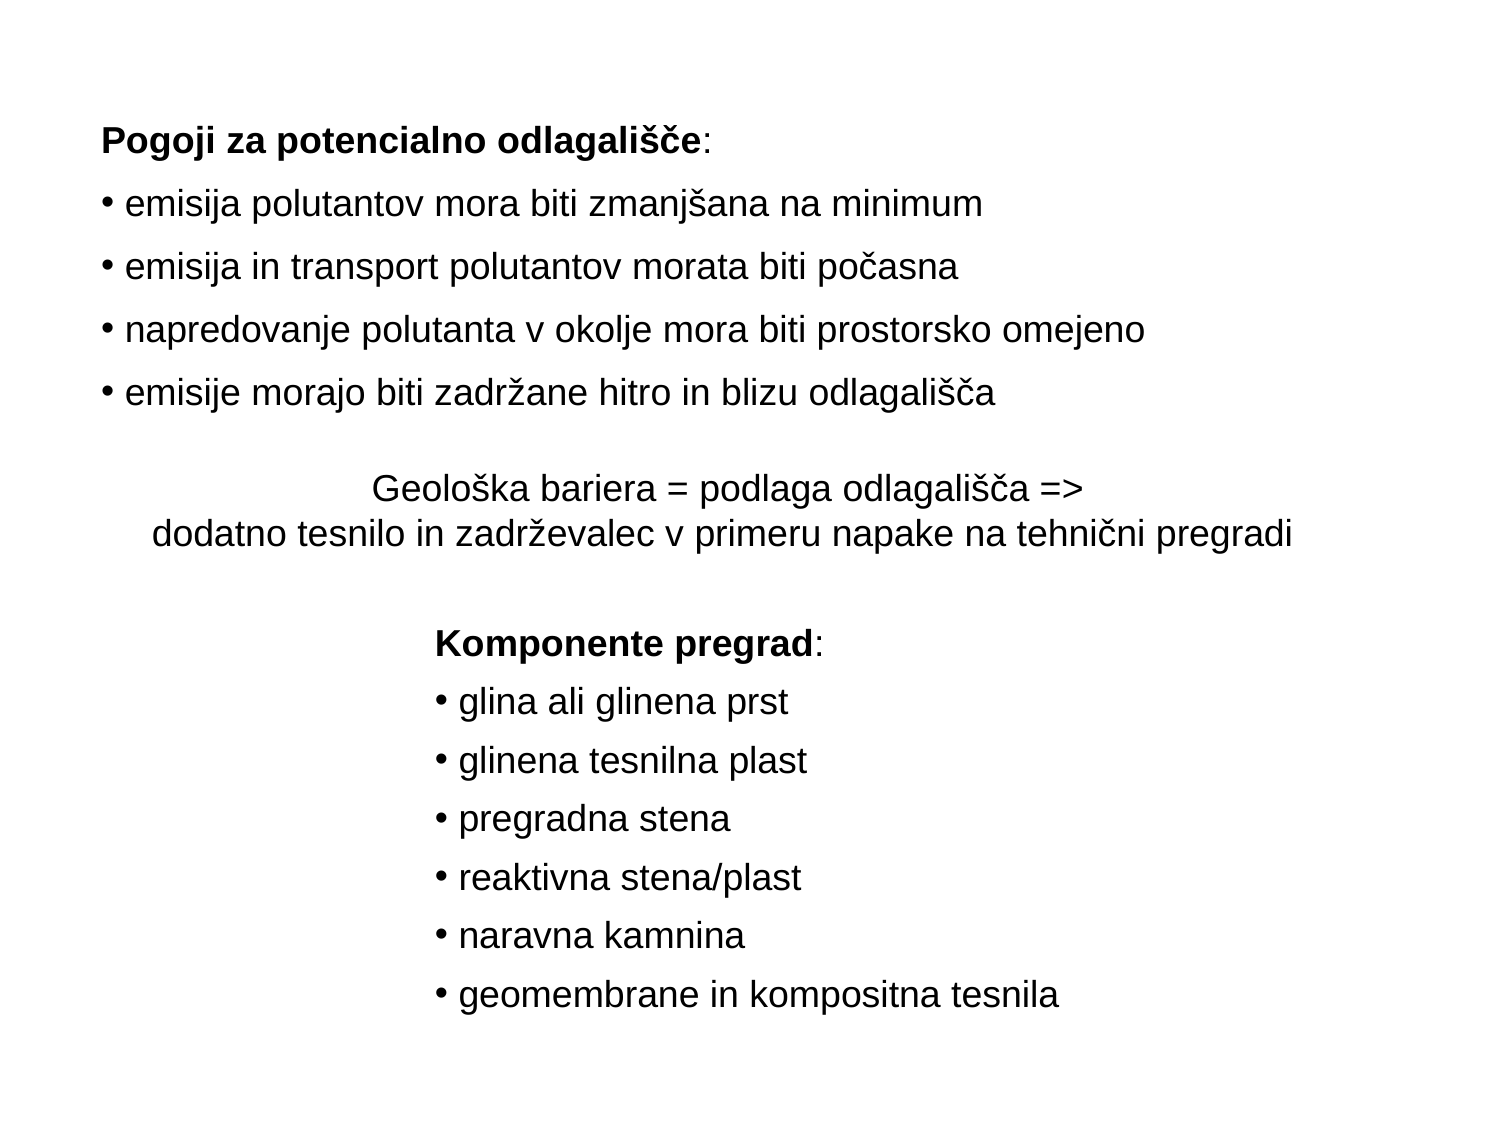

Pogoji za potencialno odlagališče:
 emisija polutantov mora biti zmanjšana na minimum
 emisija in transport polutantov morata biti počasna
 napredovanje polutanta v okolje mora biti prostorsko omejeno
 emisije morajo biti zadržane hitro in blizu odlagališča
Geološka bariera = podlaga odlagališča =>
dodatno tesnilo in zadrževalec v primeru napake na tehnični pregradi
Komponente pregrad:
 glina ali glinena prst
 glinena tesnilna plast
 pregradna stena
 reaktivna stena/plast
 naravna kamnina
 geomembrane in kompositna tesnila